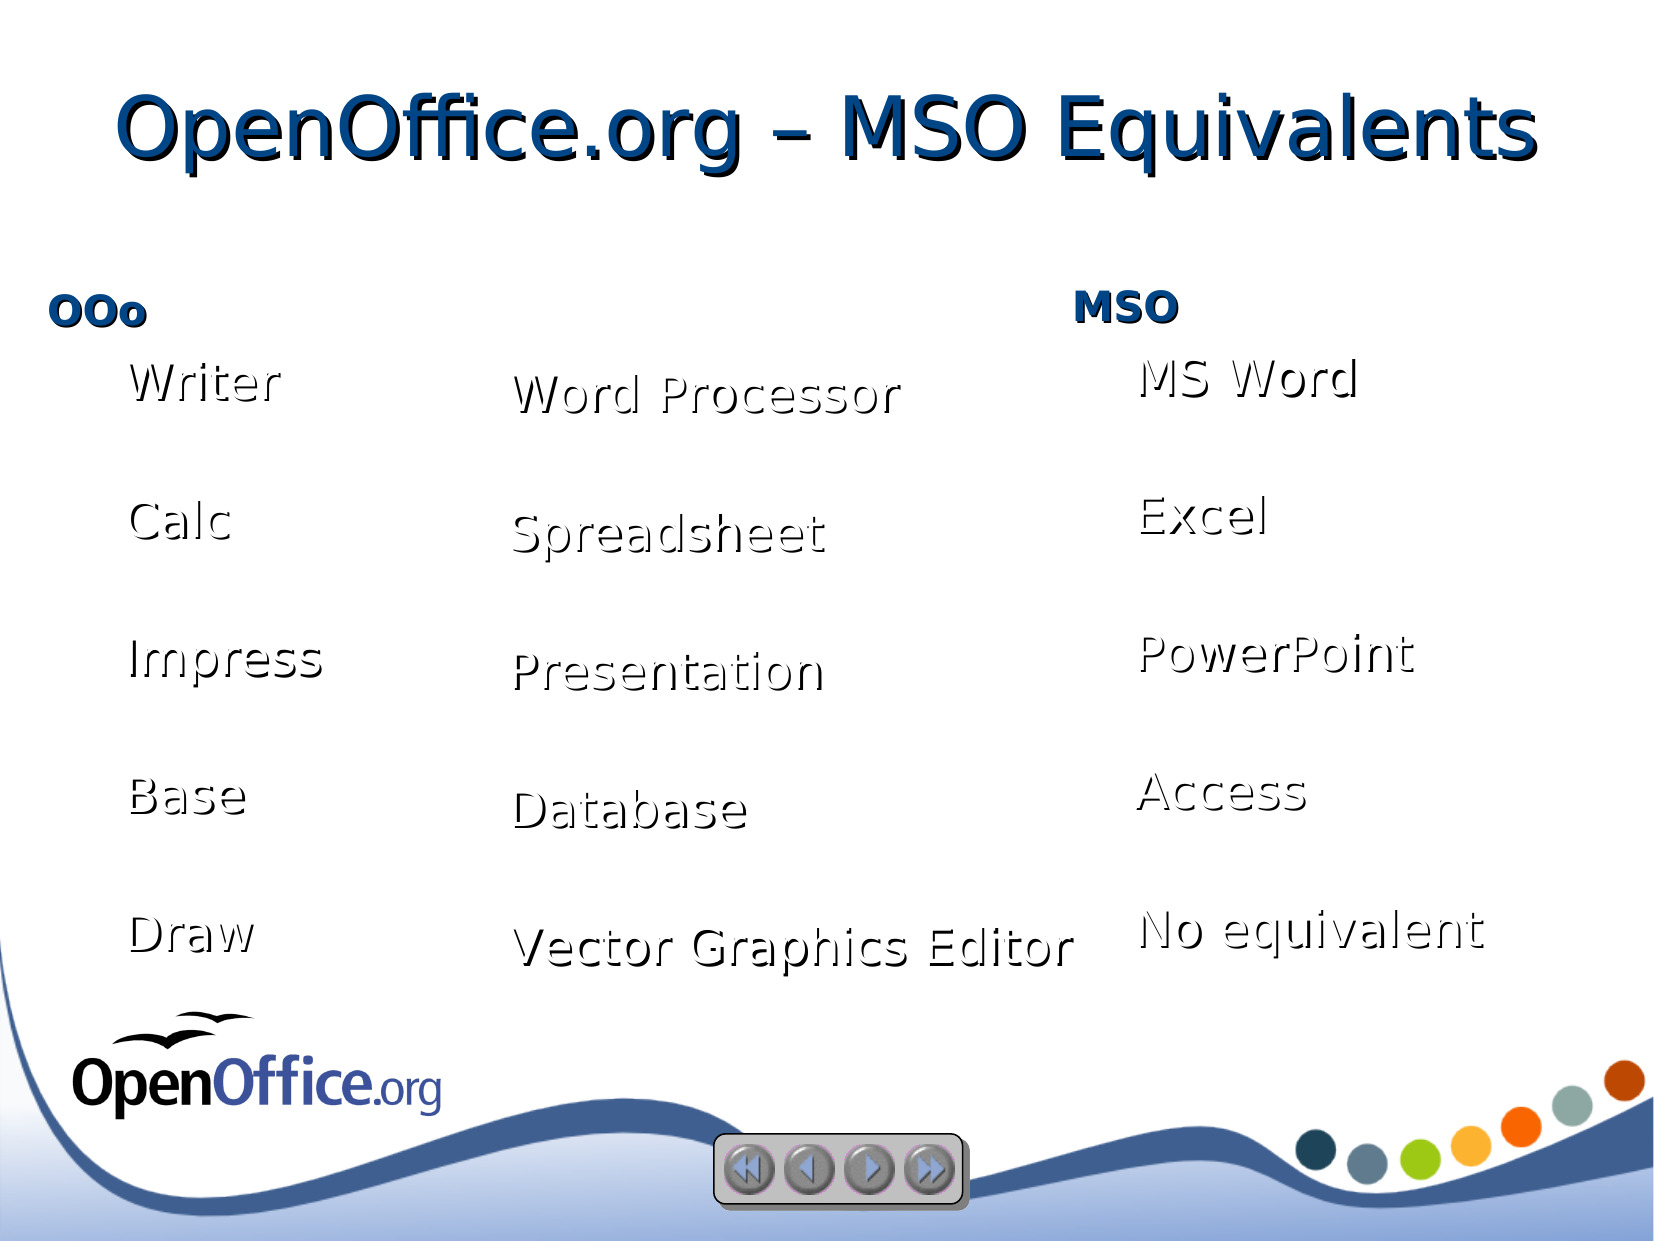

# OpenOffice.org – MSO Equivalents
 MSO
MS Word
Excel
PowerPoint
Access
No equivalent
OOo
Writer
Calc
Impress
Base
Draw
Word Processor
Spreadsheet
Presentation
Database
Vector Graphics Editor